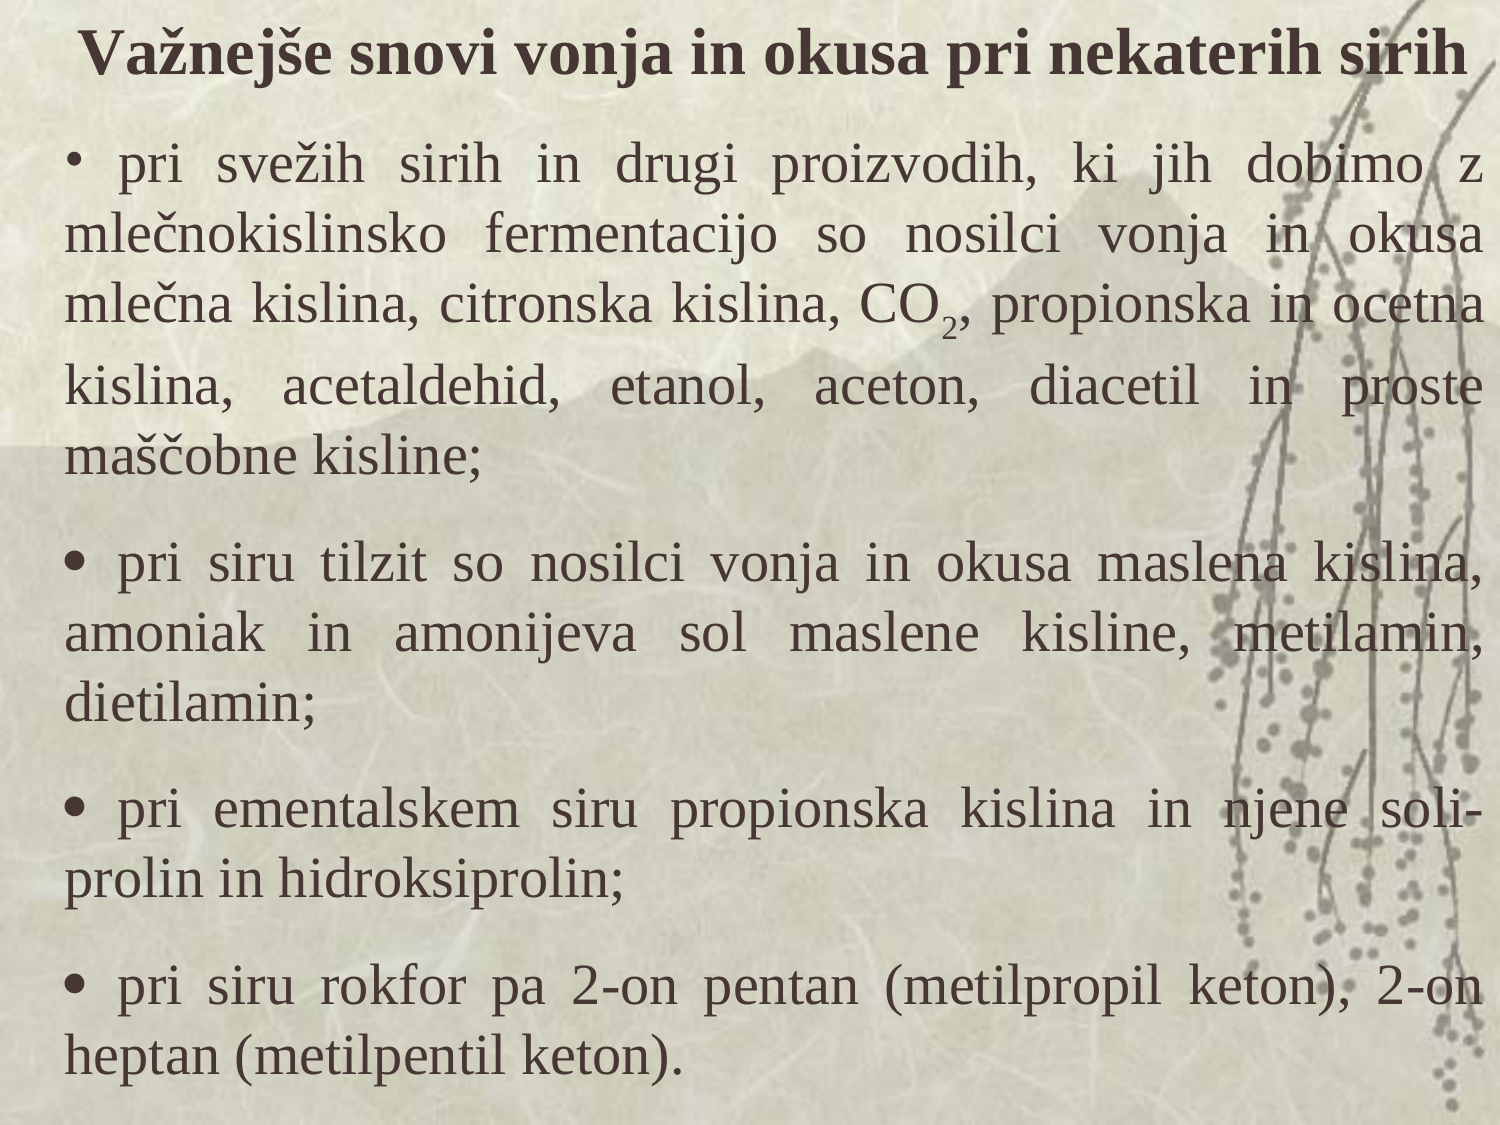

Važnejše snovi vonja in okusa pri nekaterih sirih
 pri svežih sirih in drugi proizvodih, ki jih dobimo z mlečnokislinsko fermentacijo so nosilci vonja in okusa mlečna kislina, citronska kislina, CO2, propionska in ocetna kislina, acetaldehid, etanol, aceton, diacetil in proste maščobne kisline;
pri siru tilzit so nosilci vonja in okusa maslena kislina, amoniak in amonijeva sol maslene kisline, metilamin, dietilamin;
pri ementalskem siru propionska kislina in njene soli-prolin in hidroksiprolin;
pri siru rokfor pa 2-on pentan (metilpropil keton), 2-on heptan (metilpentil keton).